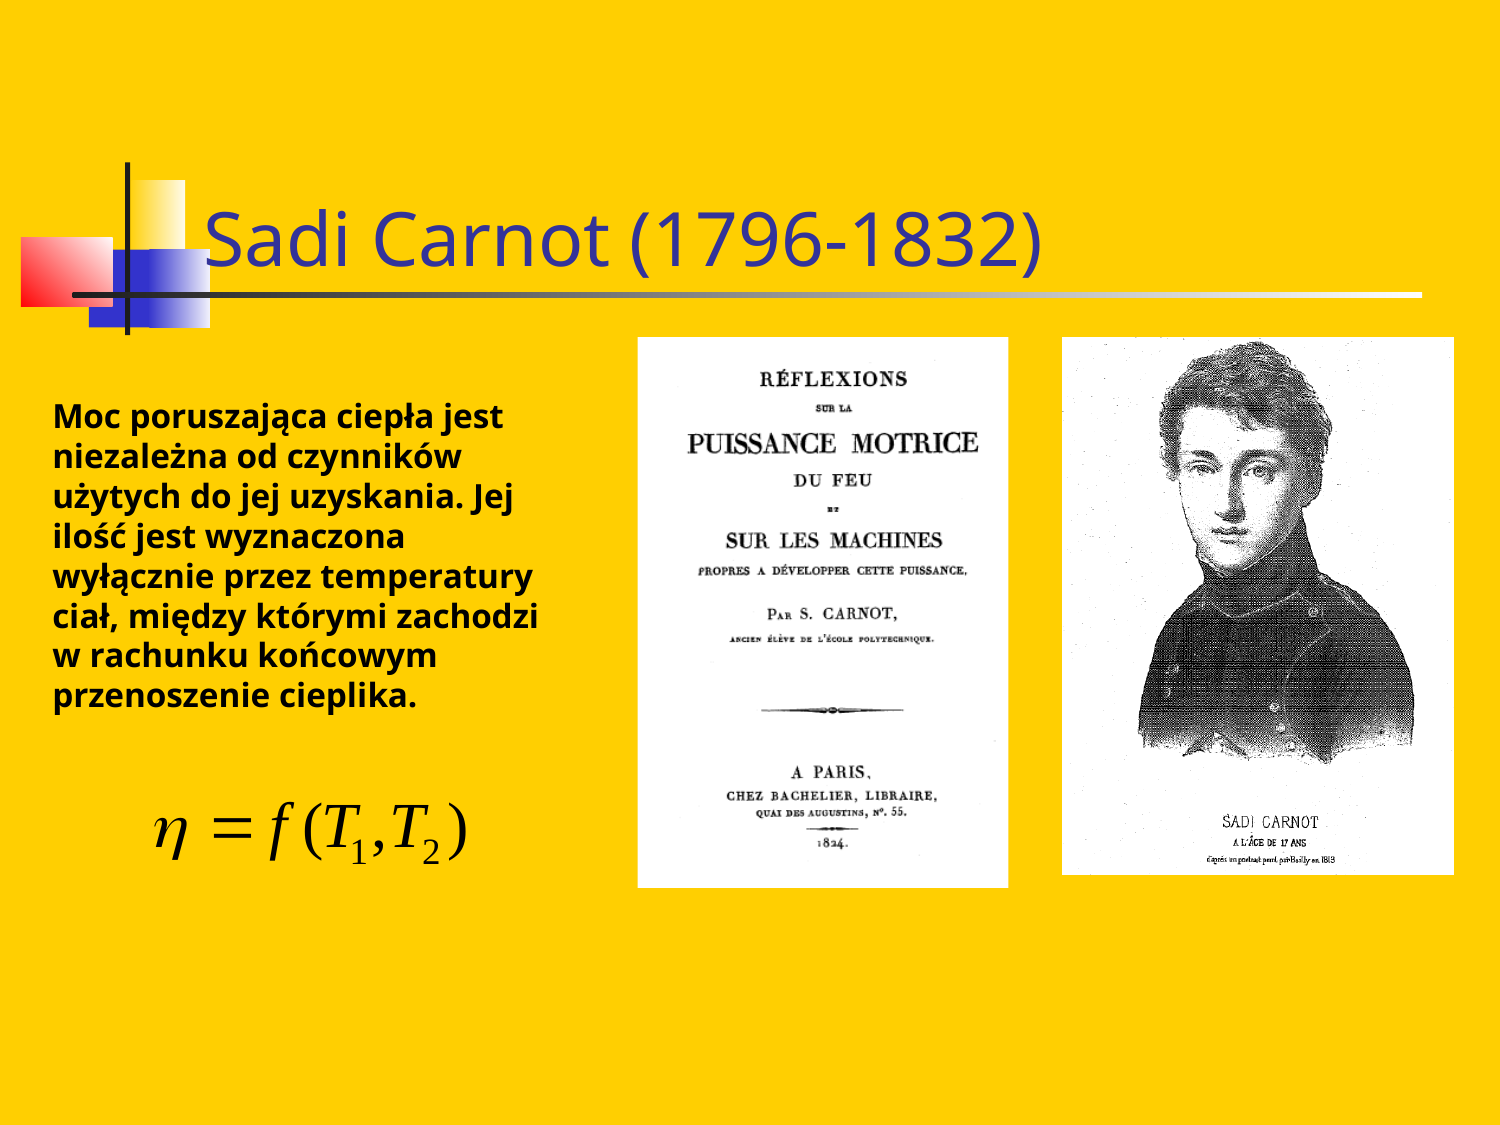

# Sadi Carnot (1796-1832)
Moc poruszająca ciepła jest niezależna od czynników użytych do jej uzyskania. Jej ilość jest wyznaczona wyłącznie przez temperatury ciał, między którymi zachodzi w rachunku końcowym przenoszenie cieplika.